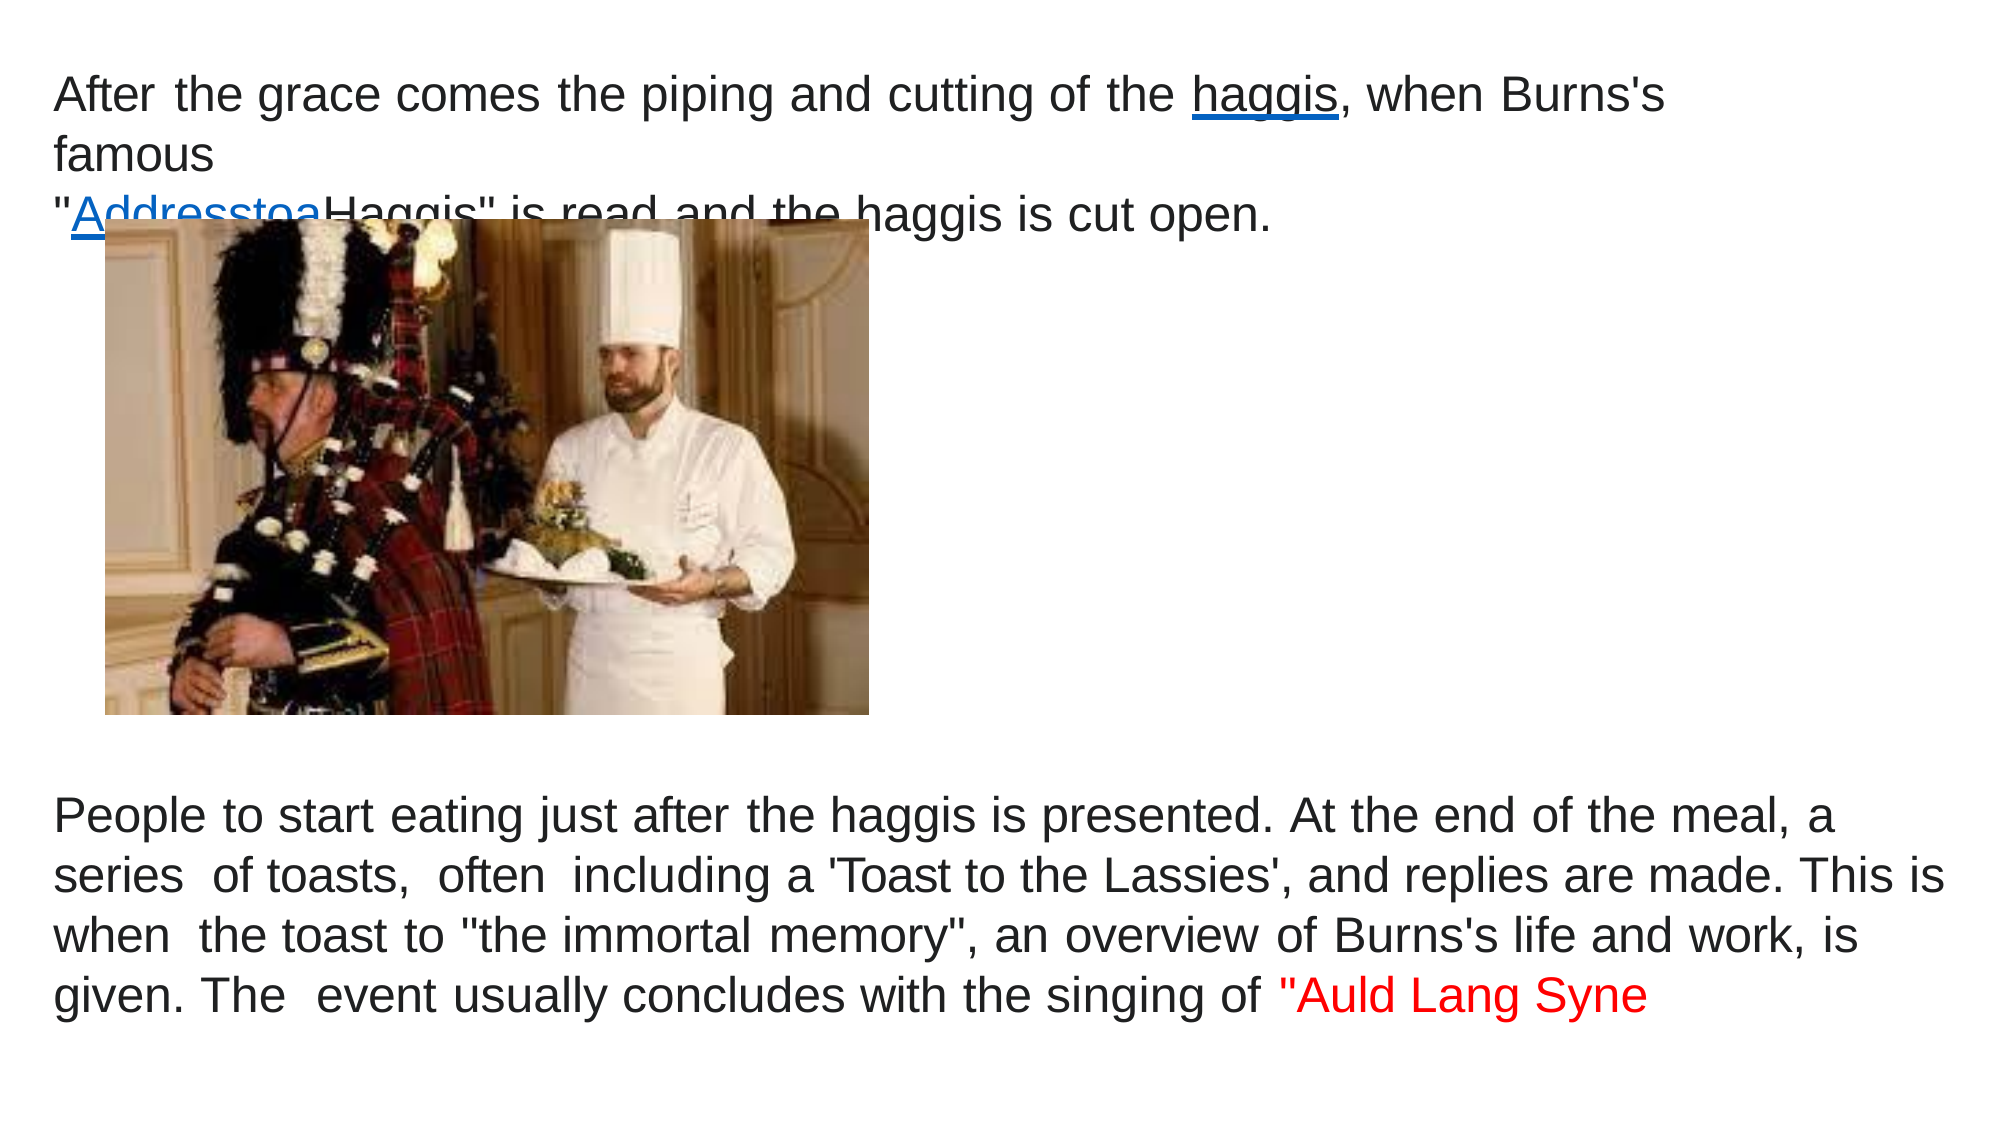

After the grace comes the piping and cutting of the haggis, when Burns's famous
"AddresstoaHaggis" is read and the haggis is cut open.
People to start eating just after the haggis is presented. At the end of the meal, a series of toasts, often including a 'Toast to the Lassies', and replies are made. This is when the toast to "the immortal memory", an overview of Burns's life and work, is given. The event usually concludes with the singing of "Auld Lang Syne